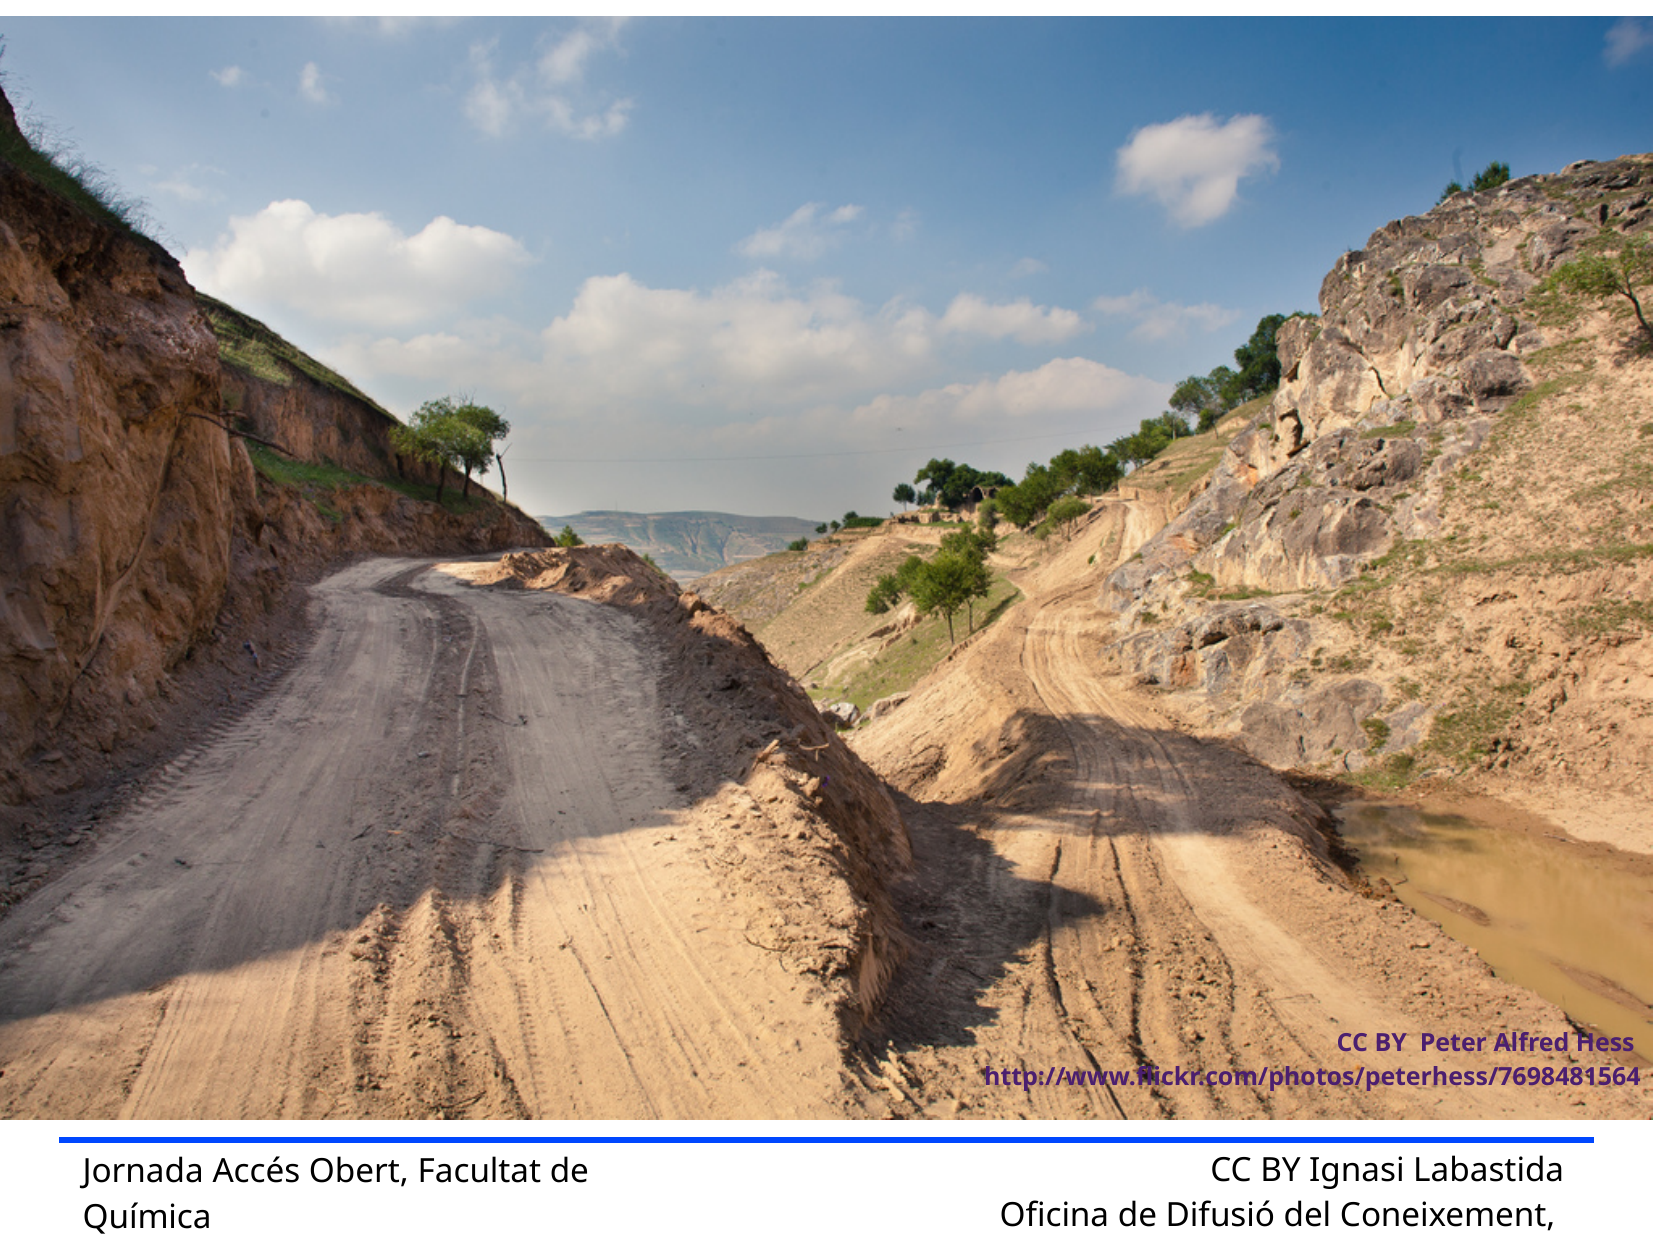

# CC BY Peter Alfred Hess http://www.flickr.com/photos/peterhess/7698481564